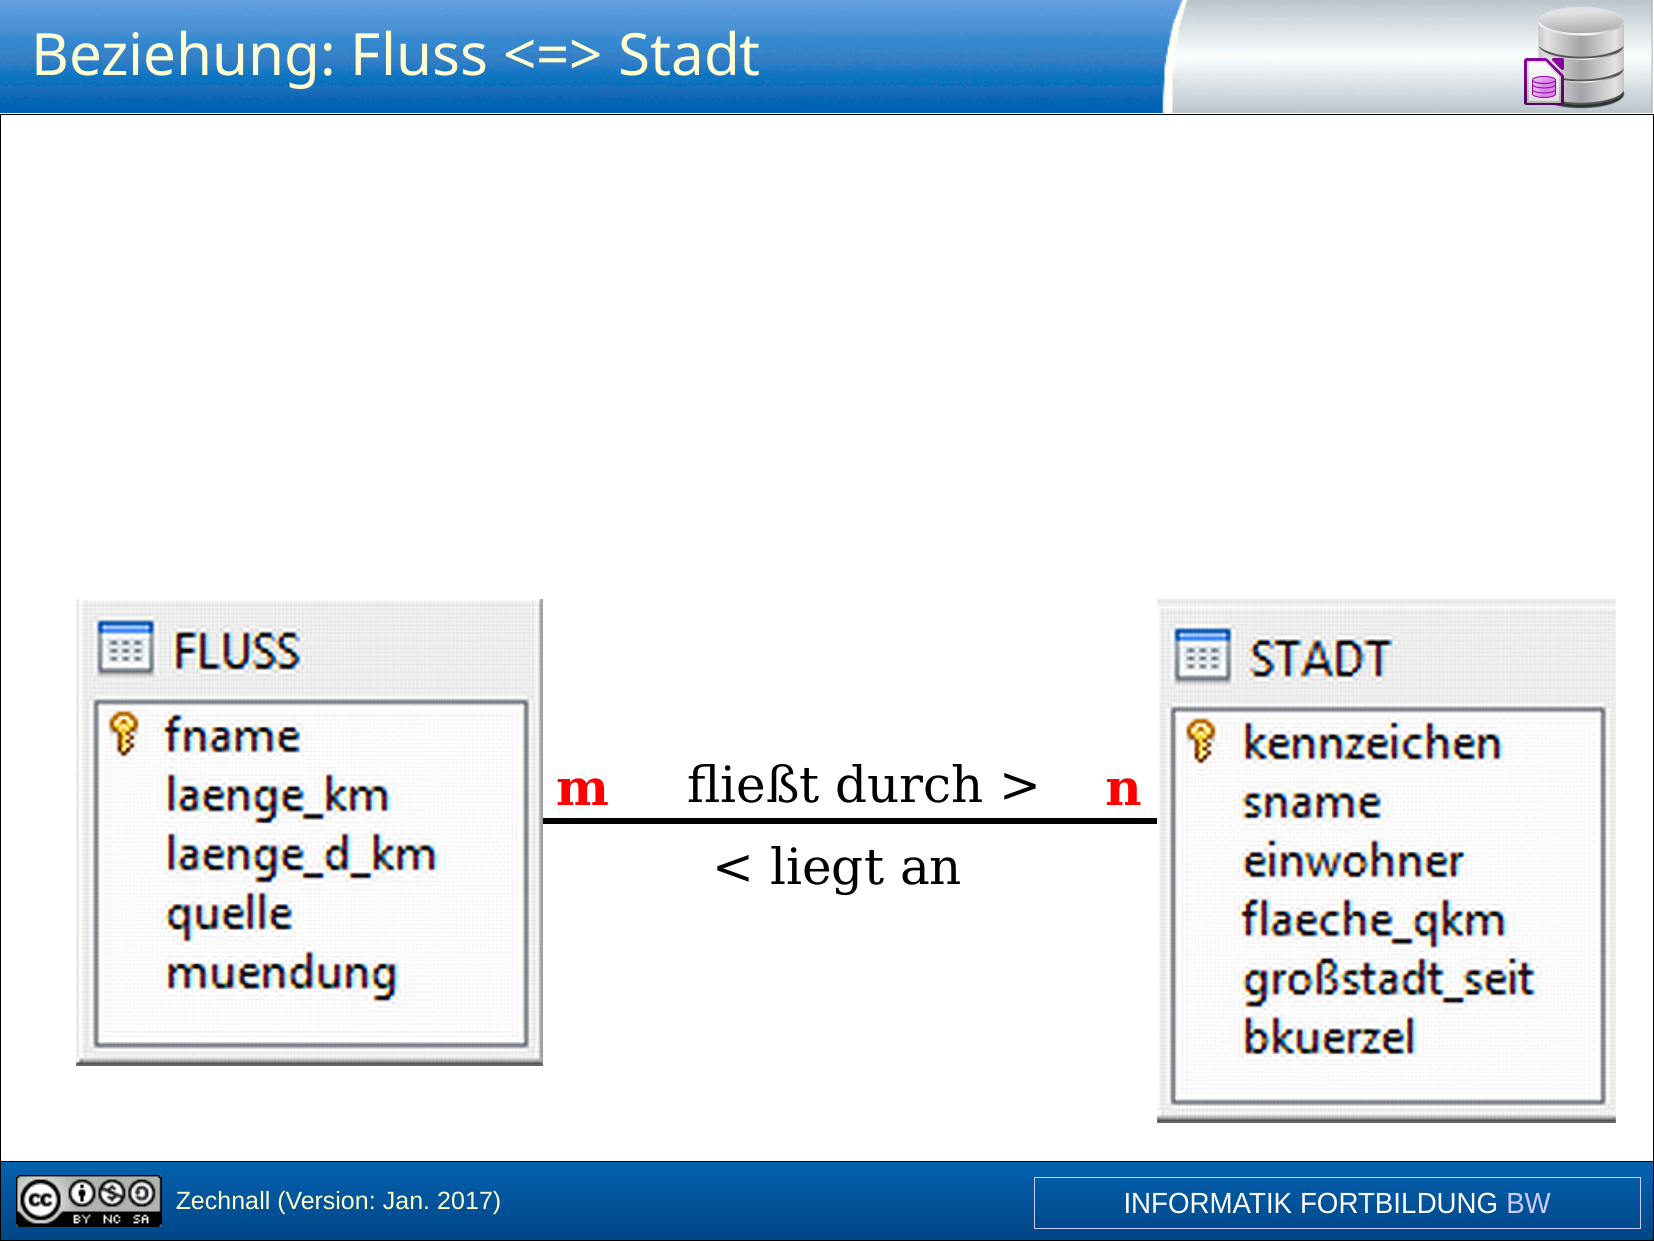

# Beziehung: Fluss <=> Stadt
fließt durch >
m
n
< liegt an